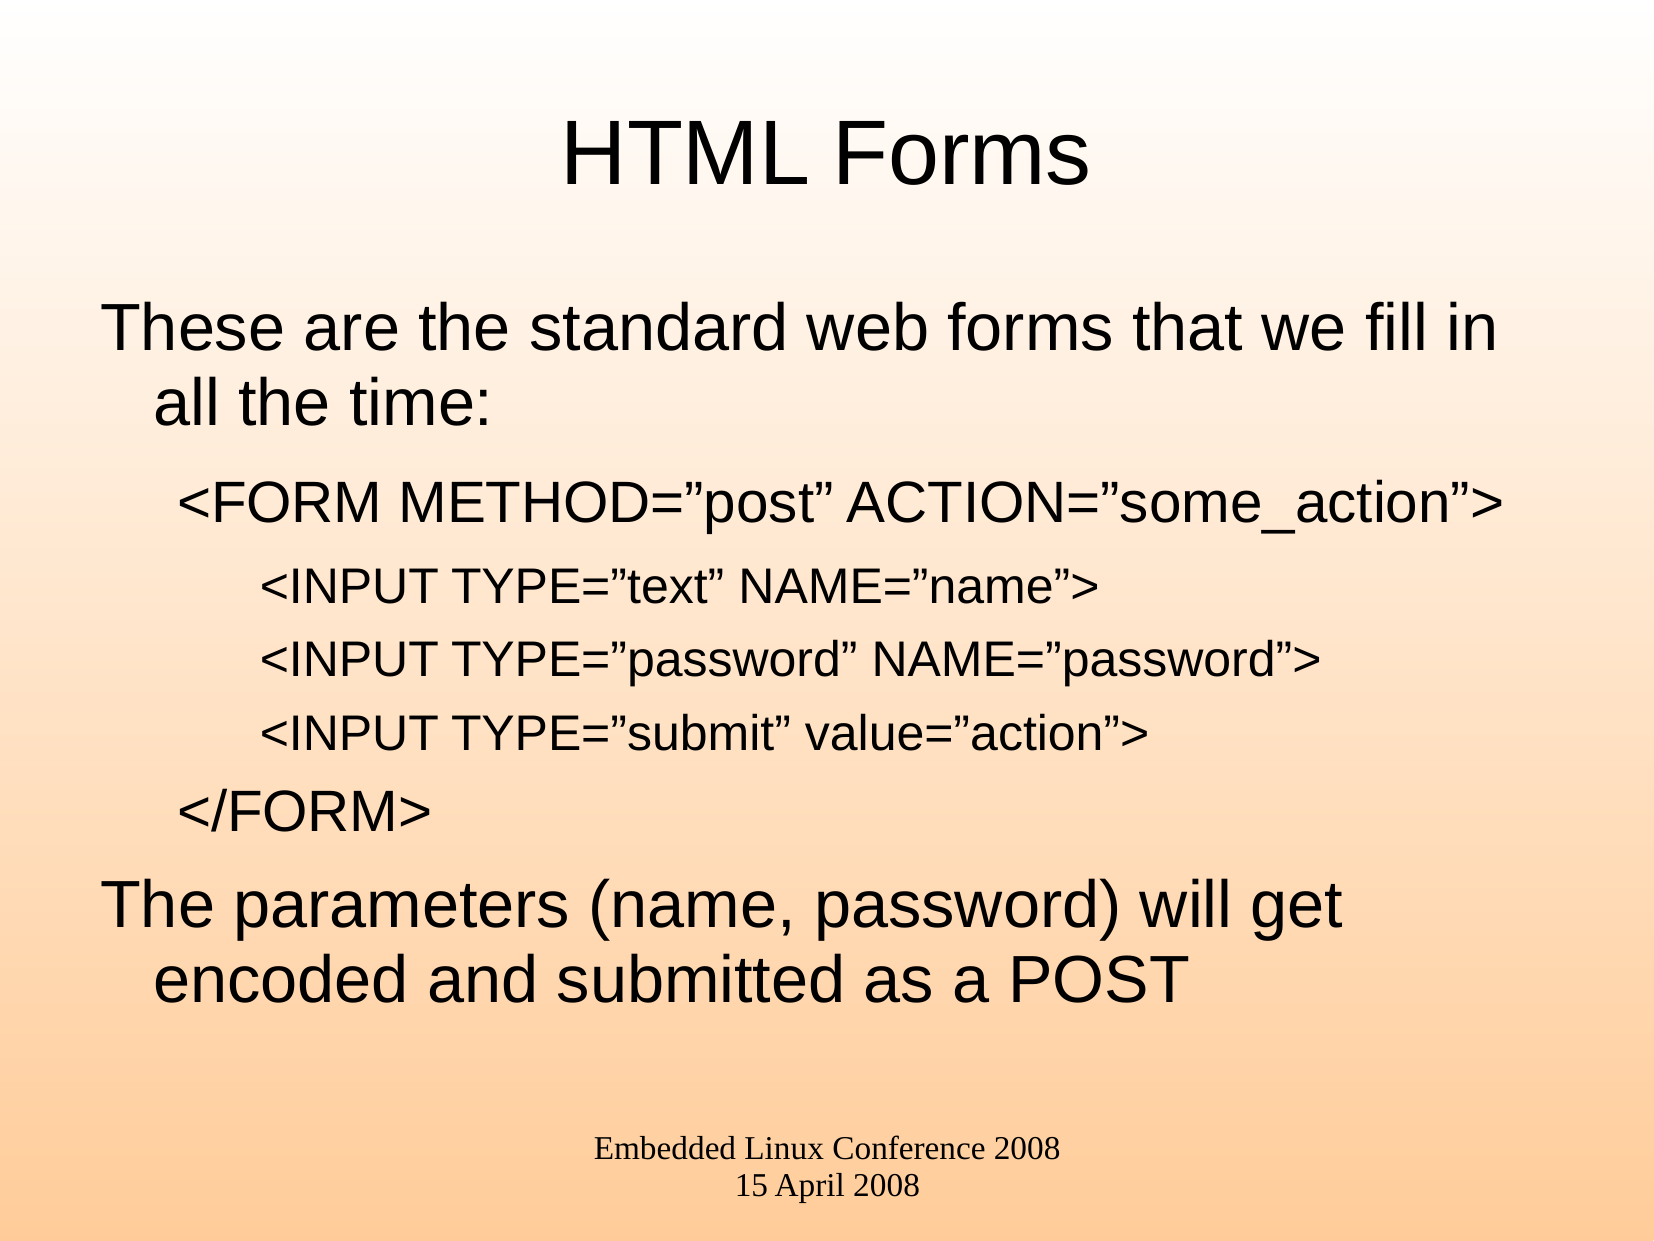

# HTML Forms
These are the standard web forms that we fill in all the time:
<FORM METHOD=”post” ACTION=”some_action”>
<INPUT TYPE=”text” NAME=”name”>
<INPUT TYPE=”password” NAME=”password”>
<INPUT TYPE=”submit” value=”action”>
</FORM>
The parameters (name, password) will get encoded and submitted as a POST
Embedded Linux Conference 2008